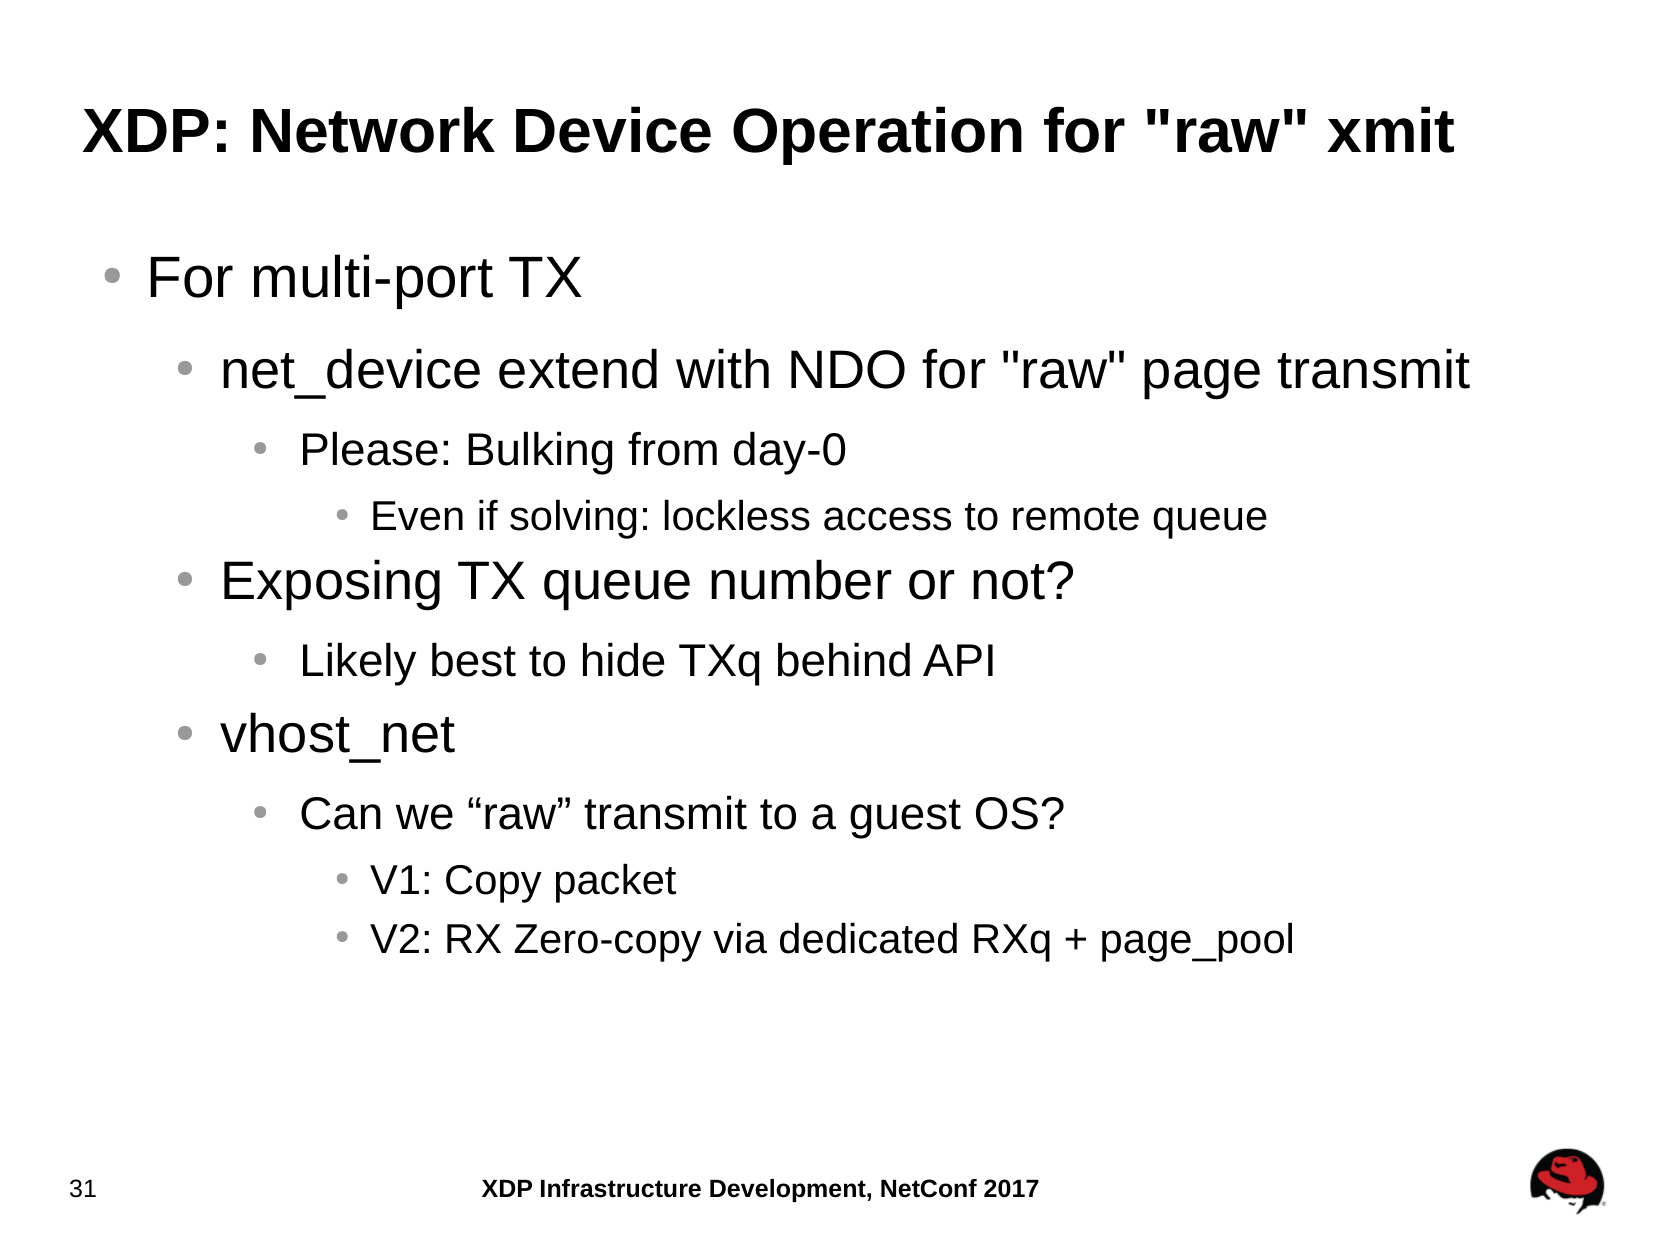

# XDP: Network Device Operation for "raw" xmit
For multi-port TX
net_device extend with NDO for "raw" page transmit
Please: Bulking from day-0
Even if solving: lockless access to remote queue
Exposing TX queue number or not?
Likely best to hide TXq behind API
vhost_net
Can we “raw” transmit to a guest OS?
V1: Copy packet
V2: RX Zero-copy via dedicated RXq + page_pool